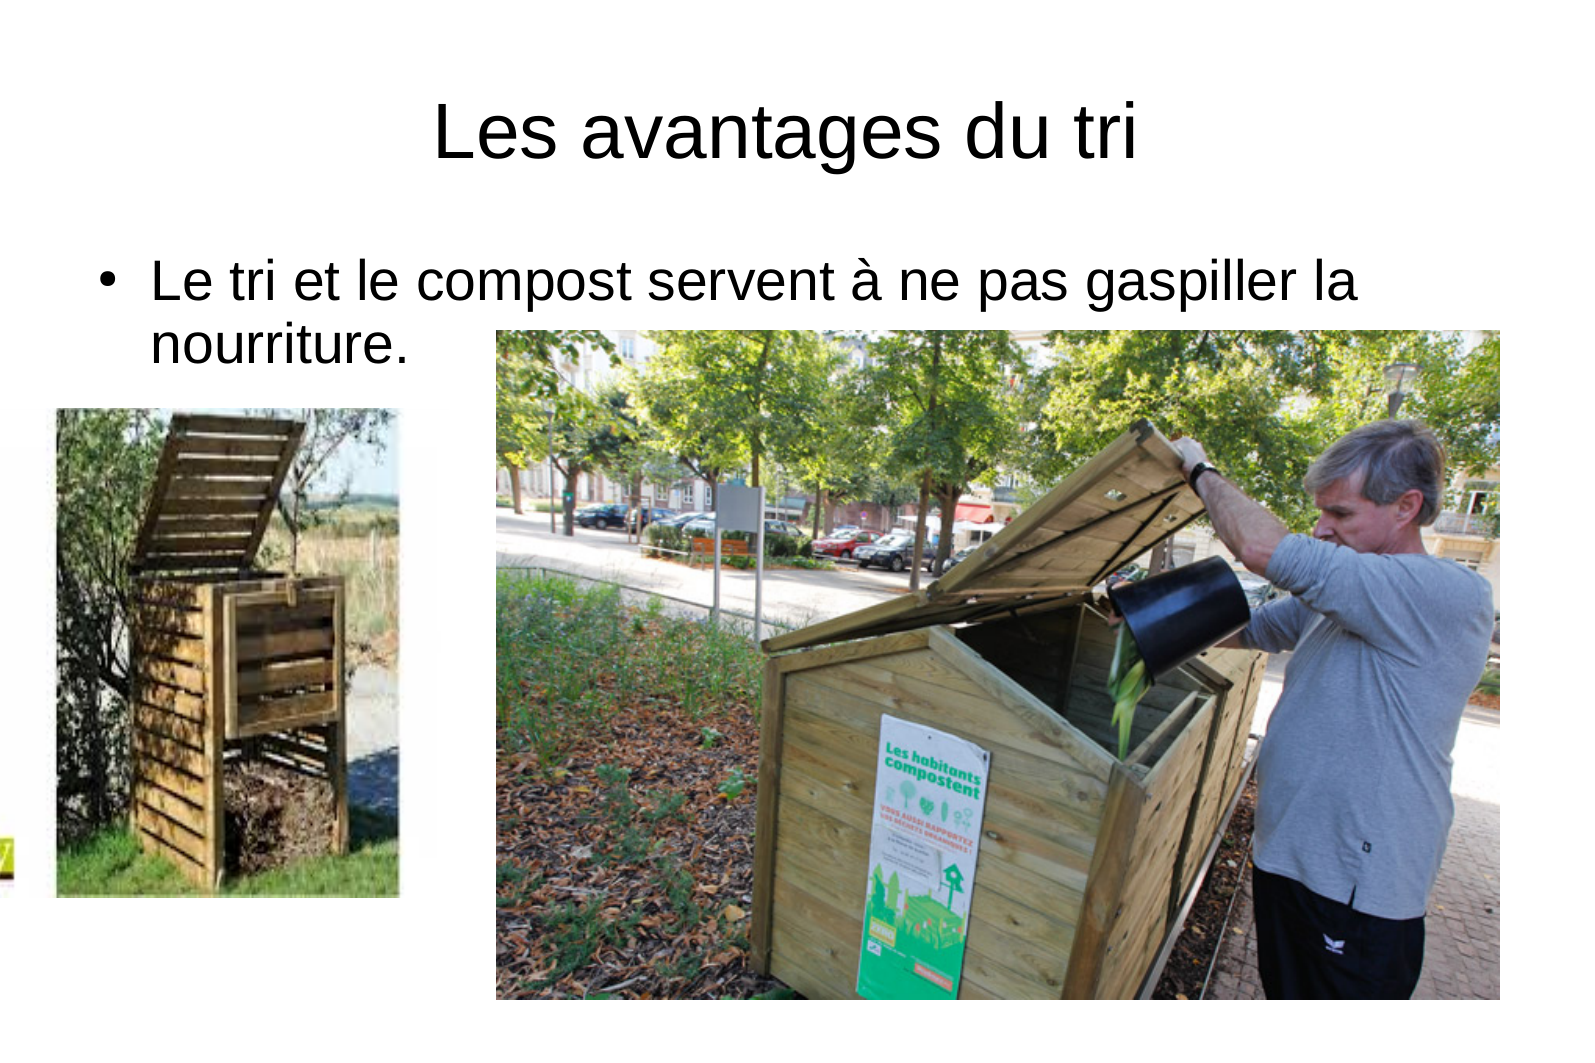

# Les avantages du tri
Le tri et le compost servent à ne pas gaspiller la nourriture.